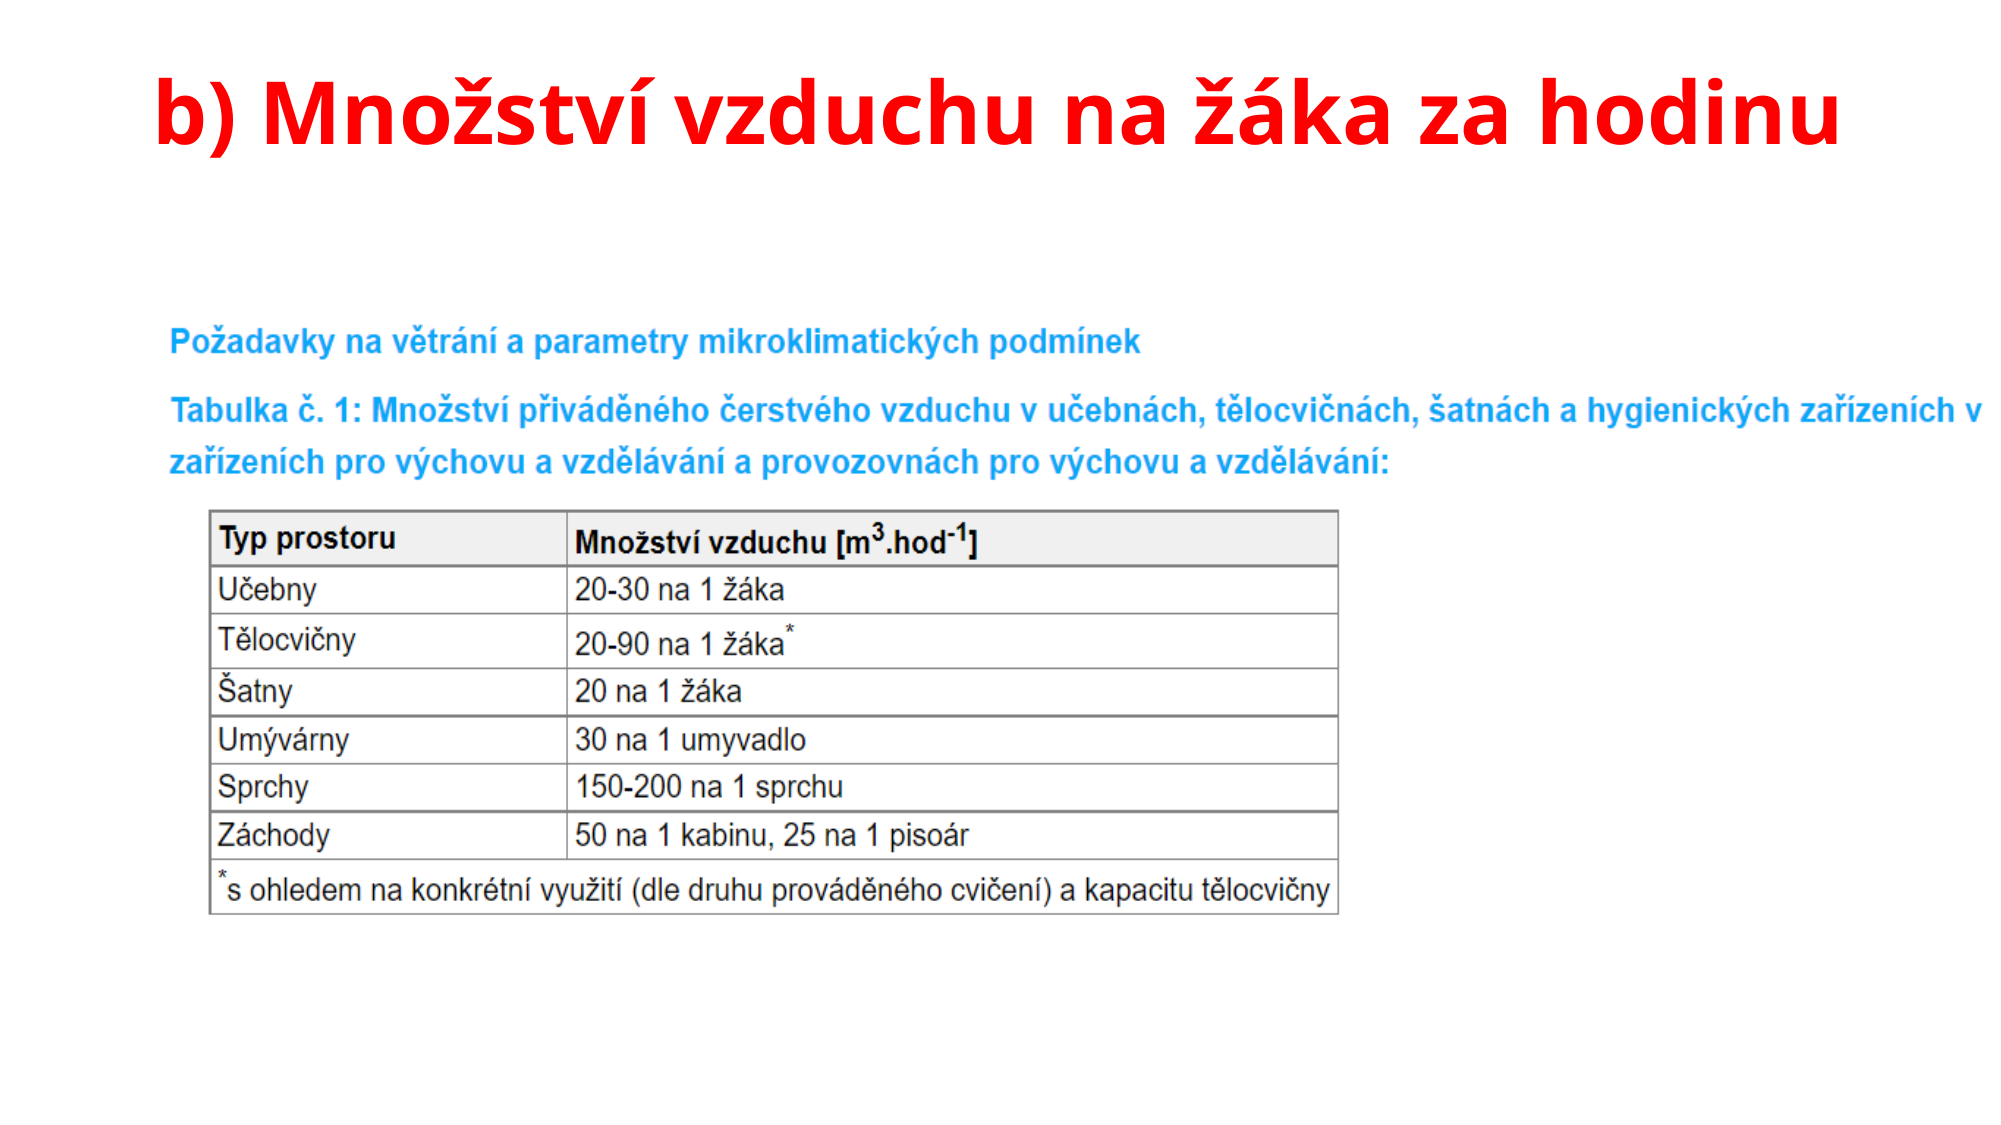

# b) Množství vzduchu na žáka za hodinu